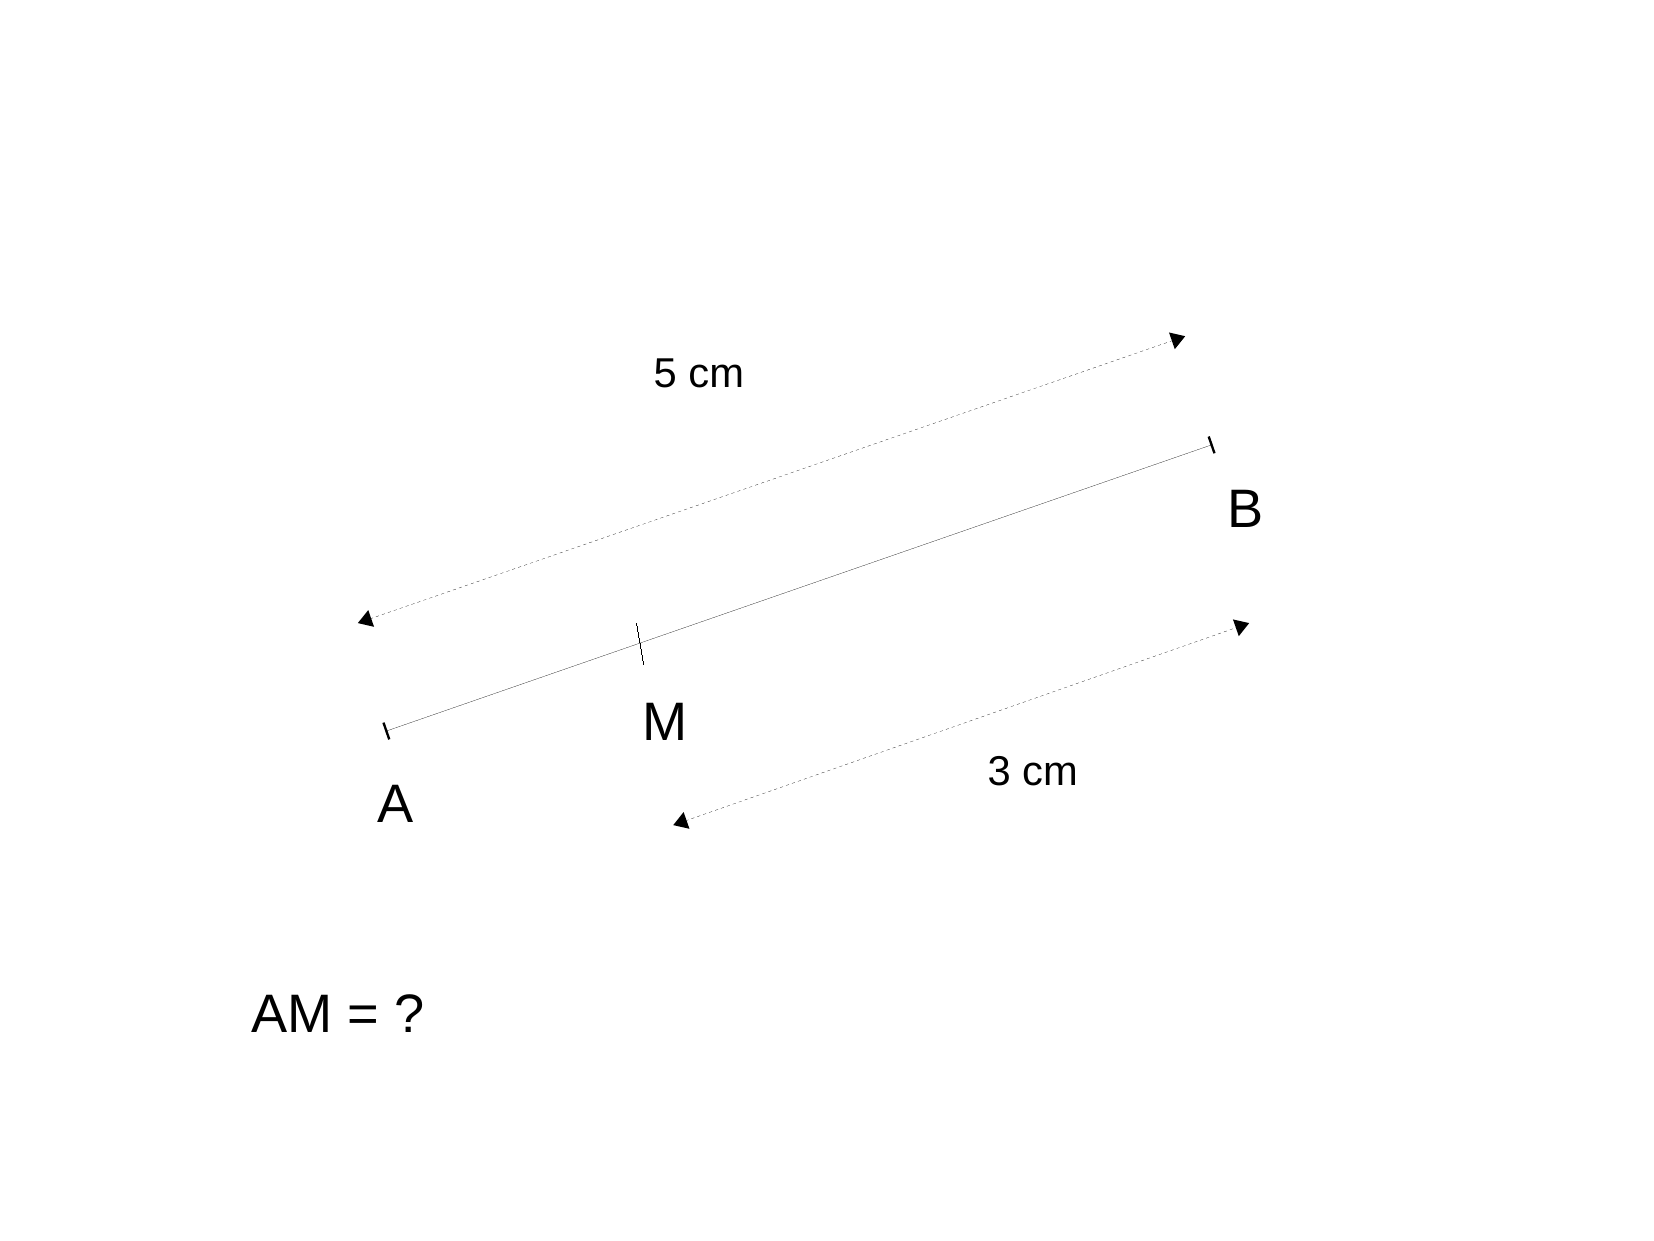

5 cm
B
M
3 cm
A
AM = ?